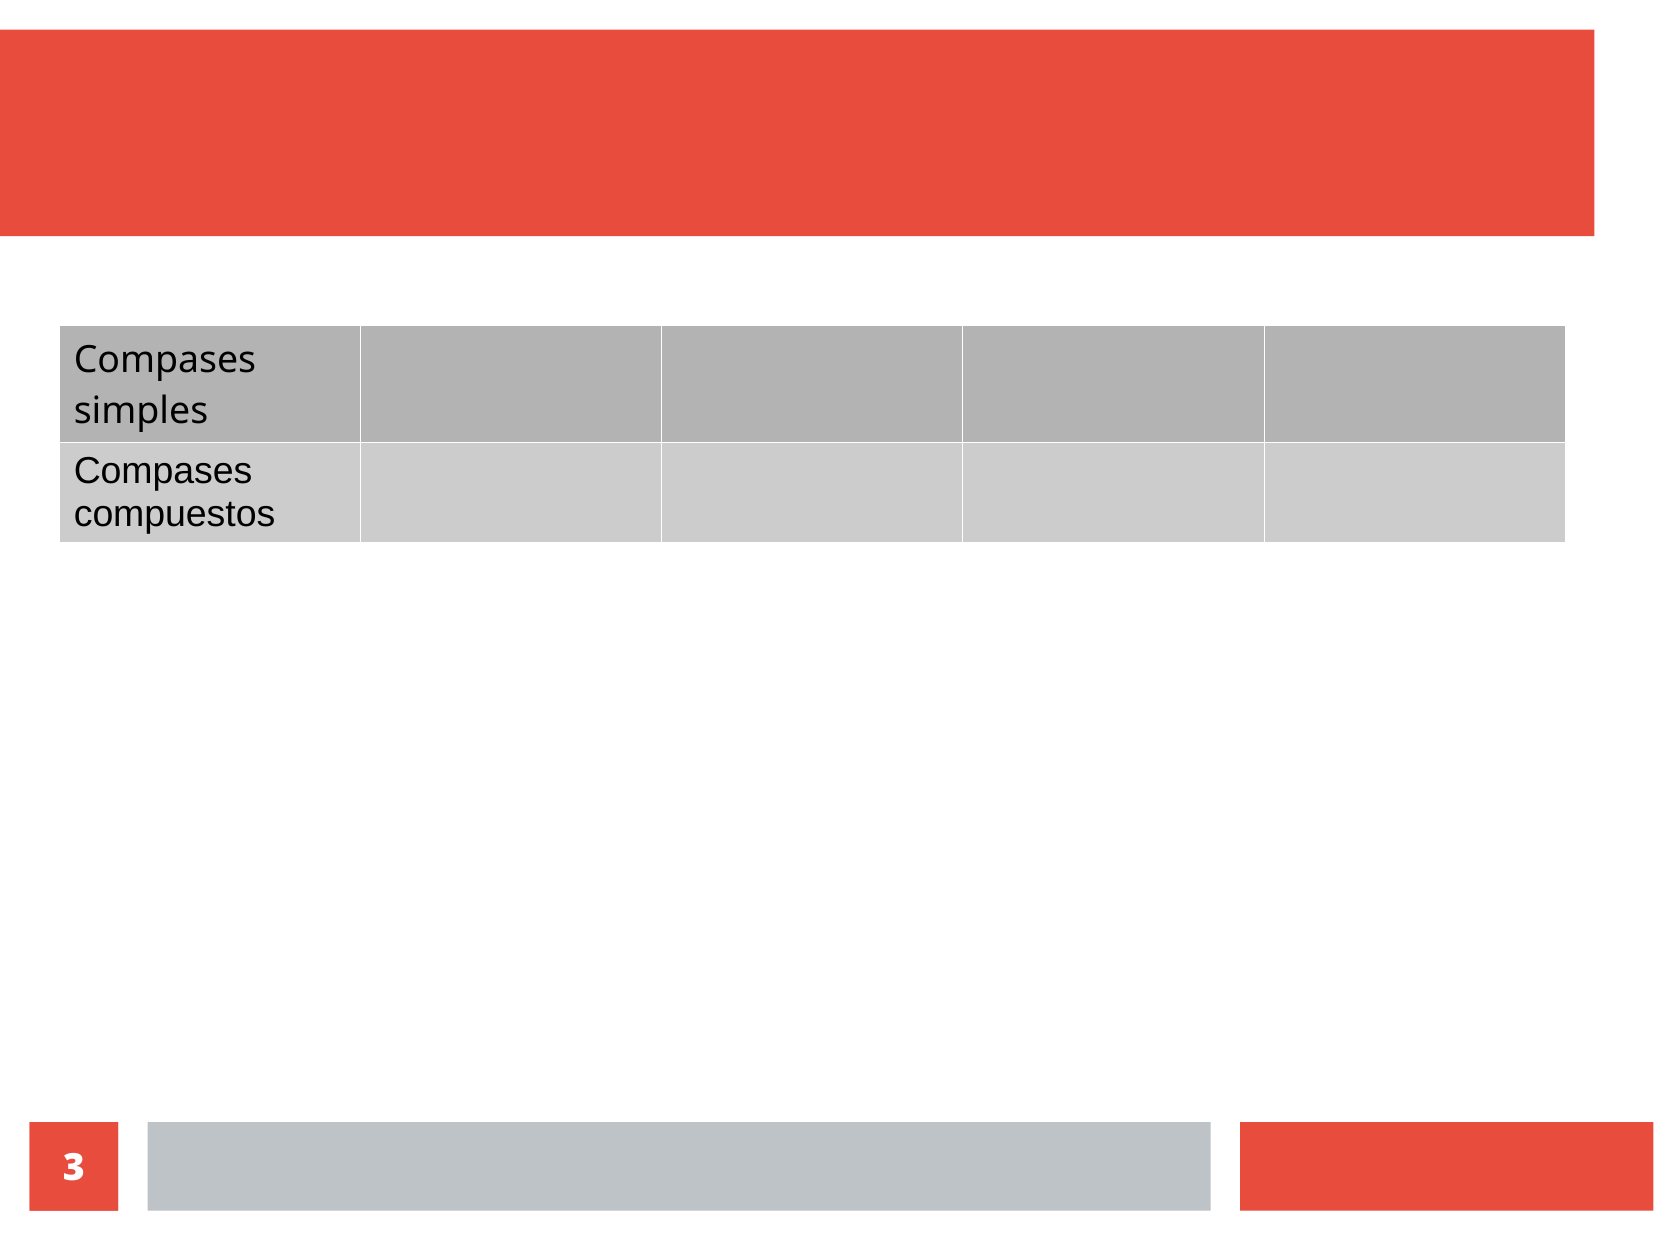

| Compases simples | | | | |
| --- | --- | --- | --- | --- |
| Compases compuestos | | | | |
3